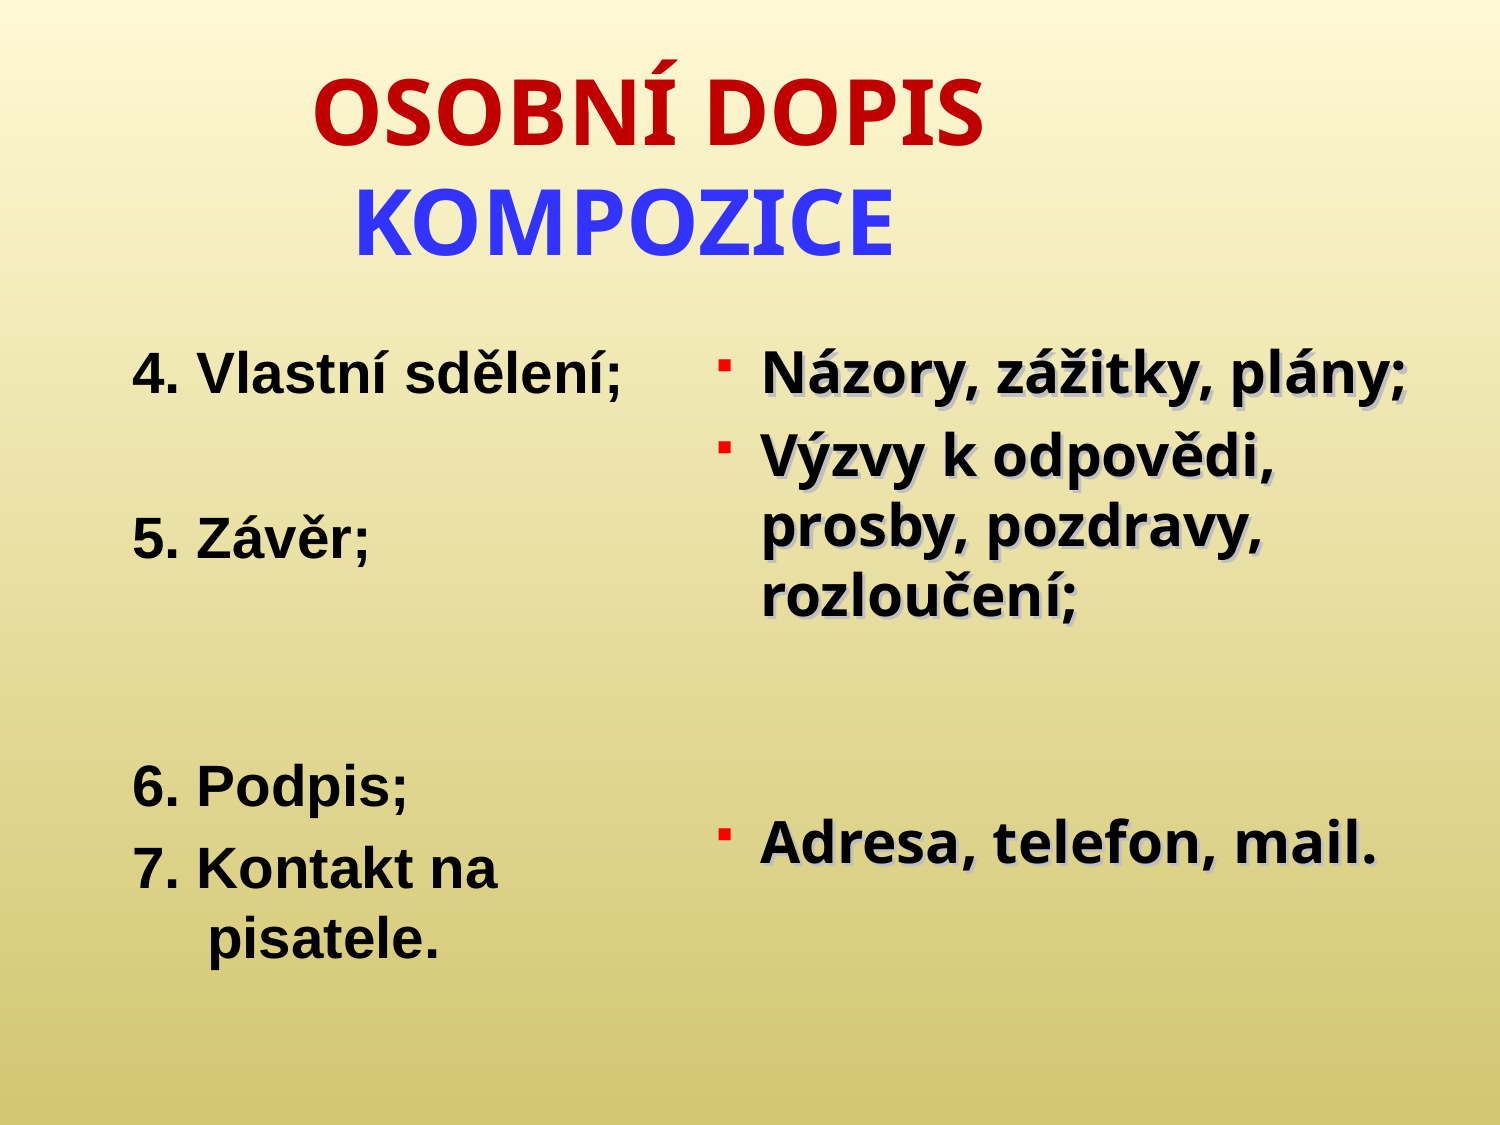

# OSOBNÍ DOPIS KOMPOZICE
Názory, zážitky, plány;
Výzvy k odpovědi, prosby, pozdravy, rozloučení;
Adresa, telefon, mail.
4. Vlastní sdělení;
5. Závěr;
6. Podpis;
7. Kontakt na pisatele.